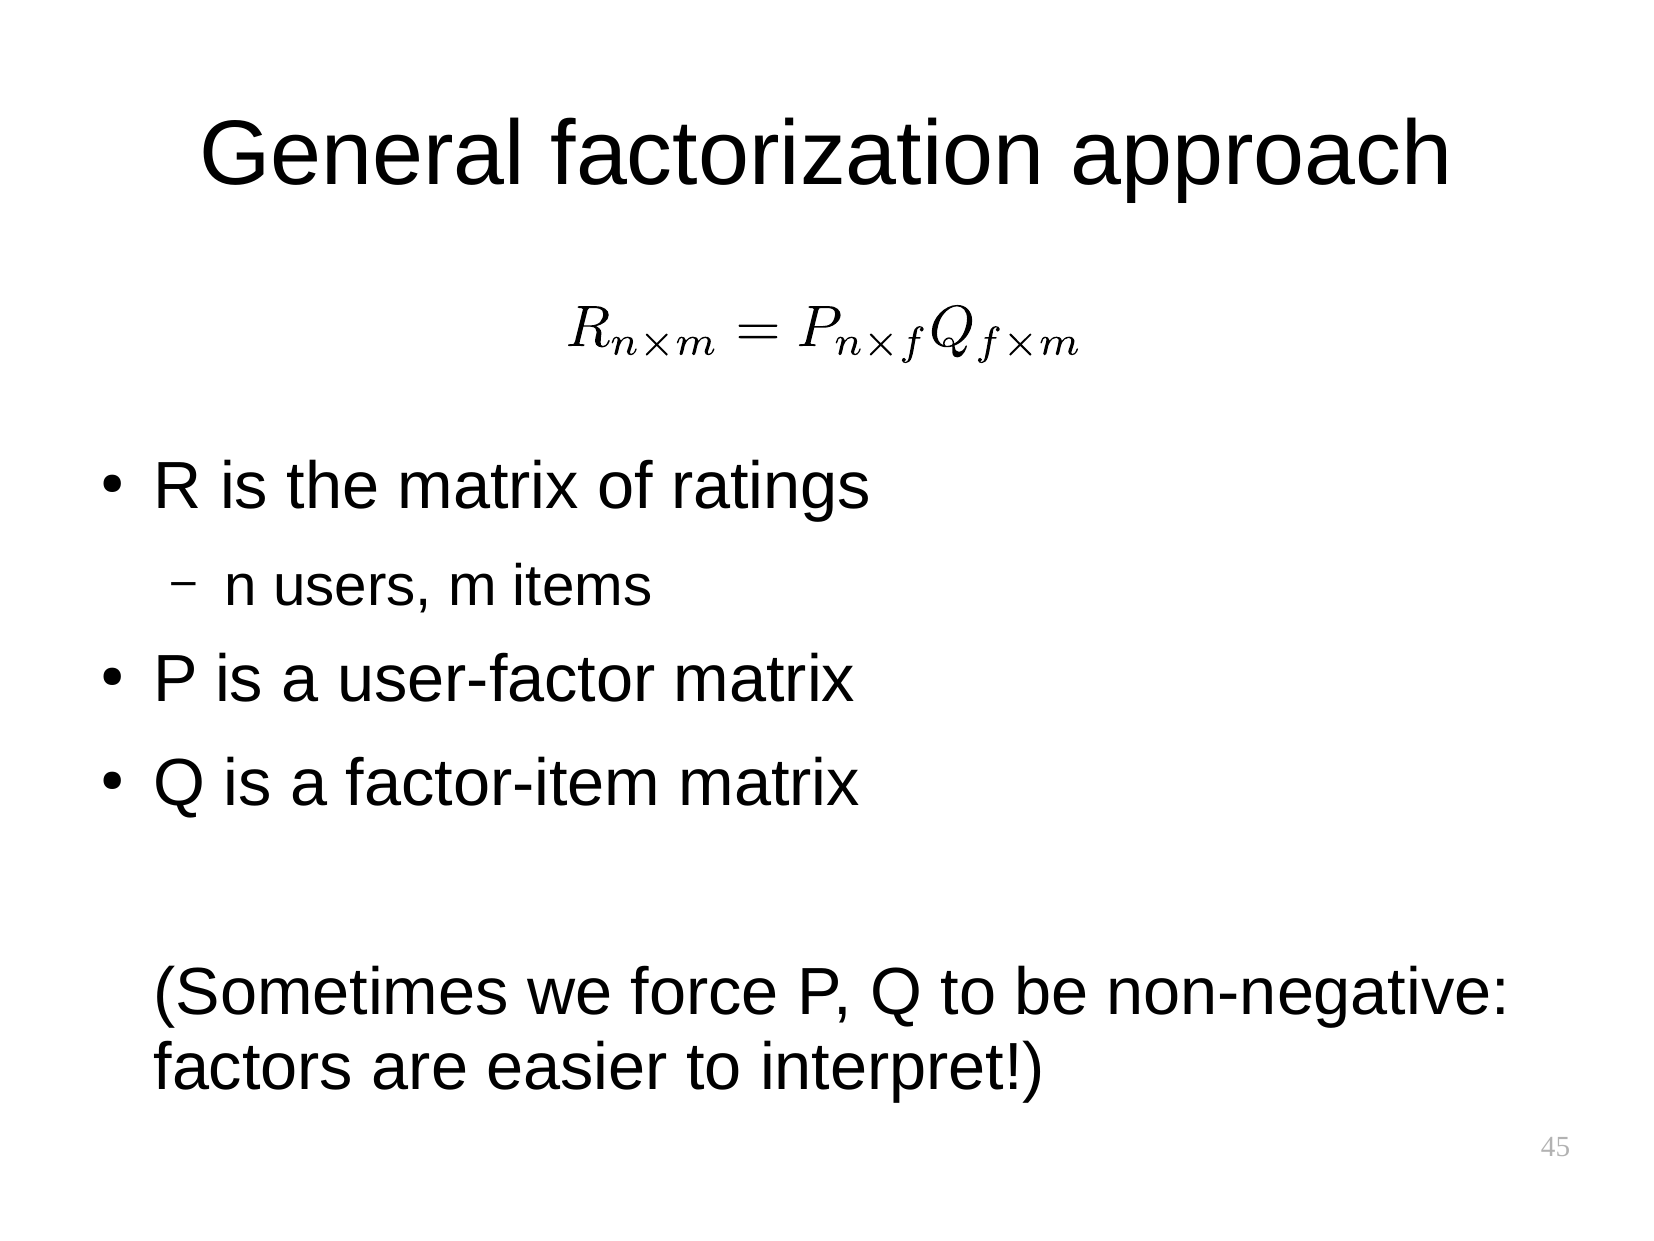

# General factorization approach
R is the matrix of ratings
n users, m items
P is a user-factor matrix
Q is a factor-item matrix
(Sometimes we force P, Q to be non-negative: factors are easier to interpret!)
45